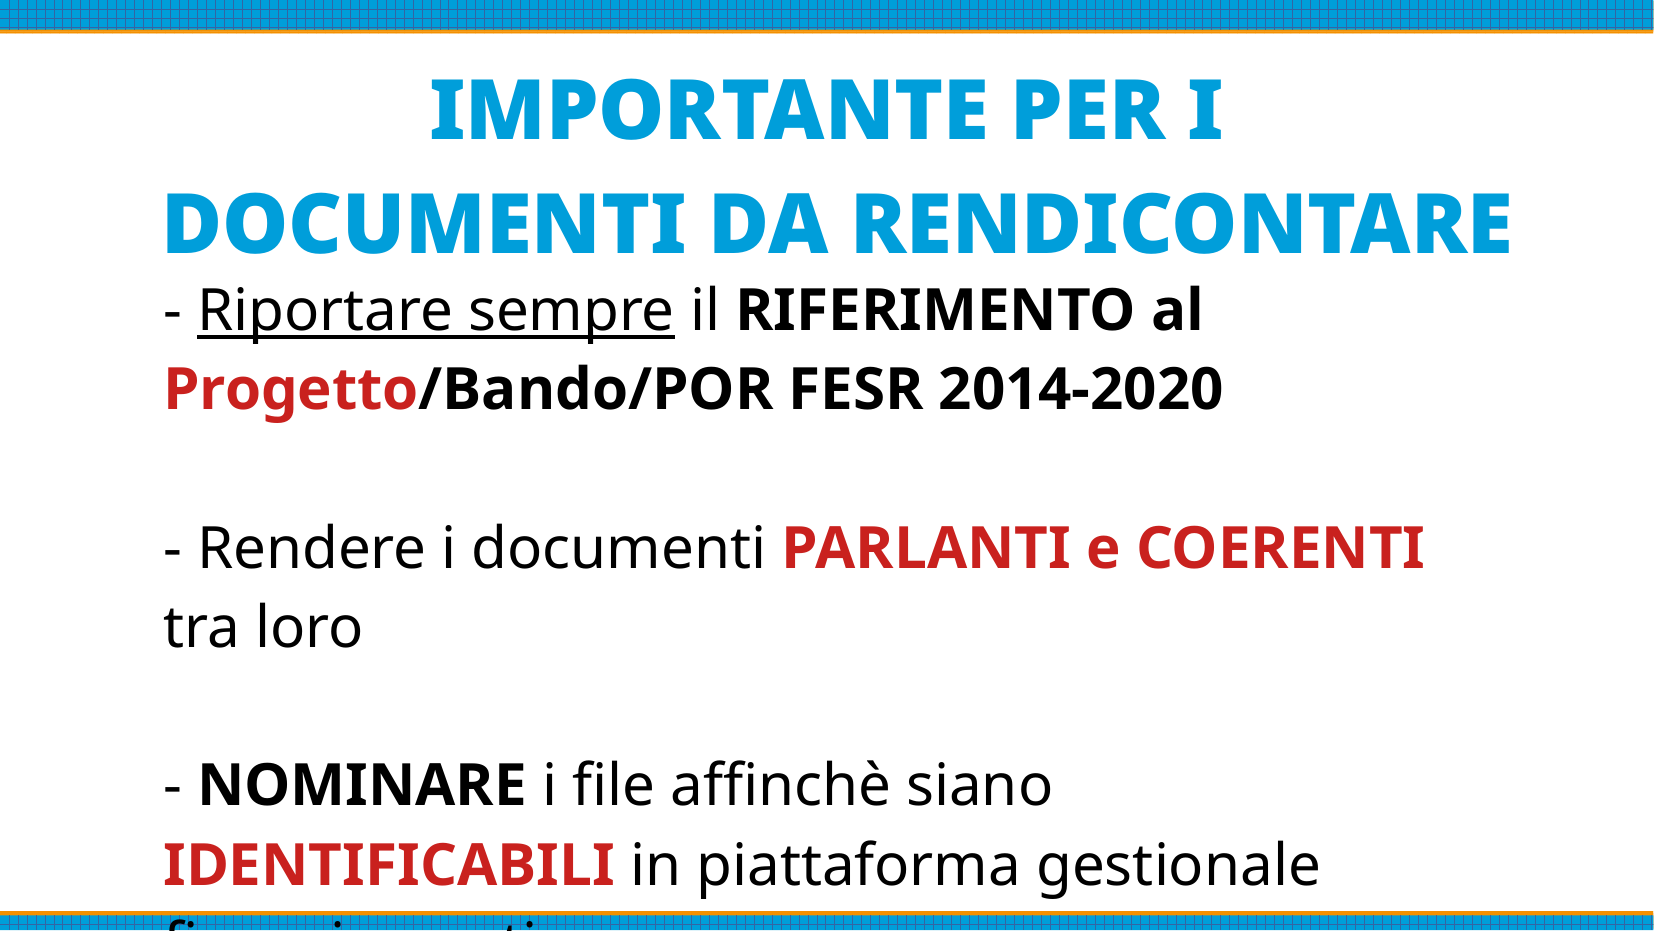

# IMPORTANTE PER I
 DOCUMENTI DA RENDICONTARE
- Riportare sempre il RIFERIMENTO al Progetto/Bando/POR FESR 2014-2020
- Rendere i documenti PARLANTI e COERENTI tra loro
- NOMINARE i file affinchè siano IDENTIFICABILI in piattaforma gestionale finanziamenti